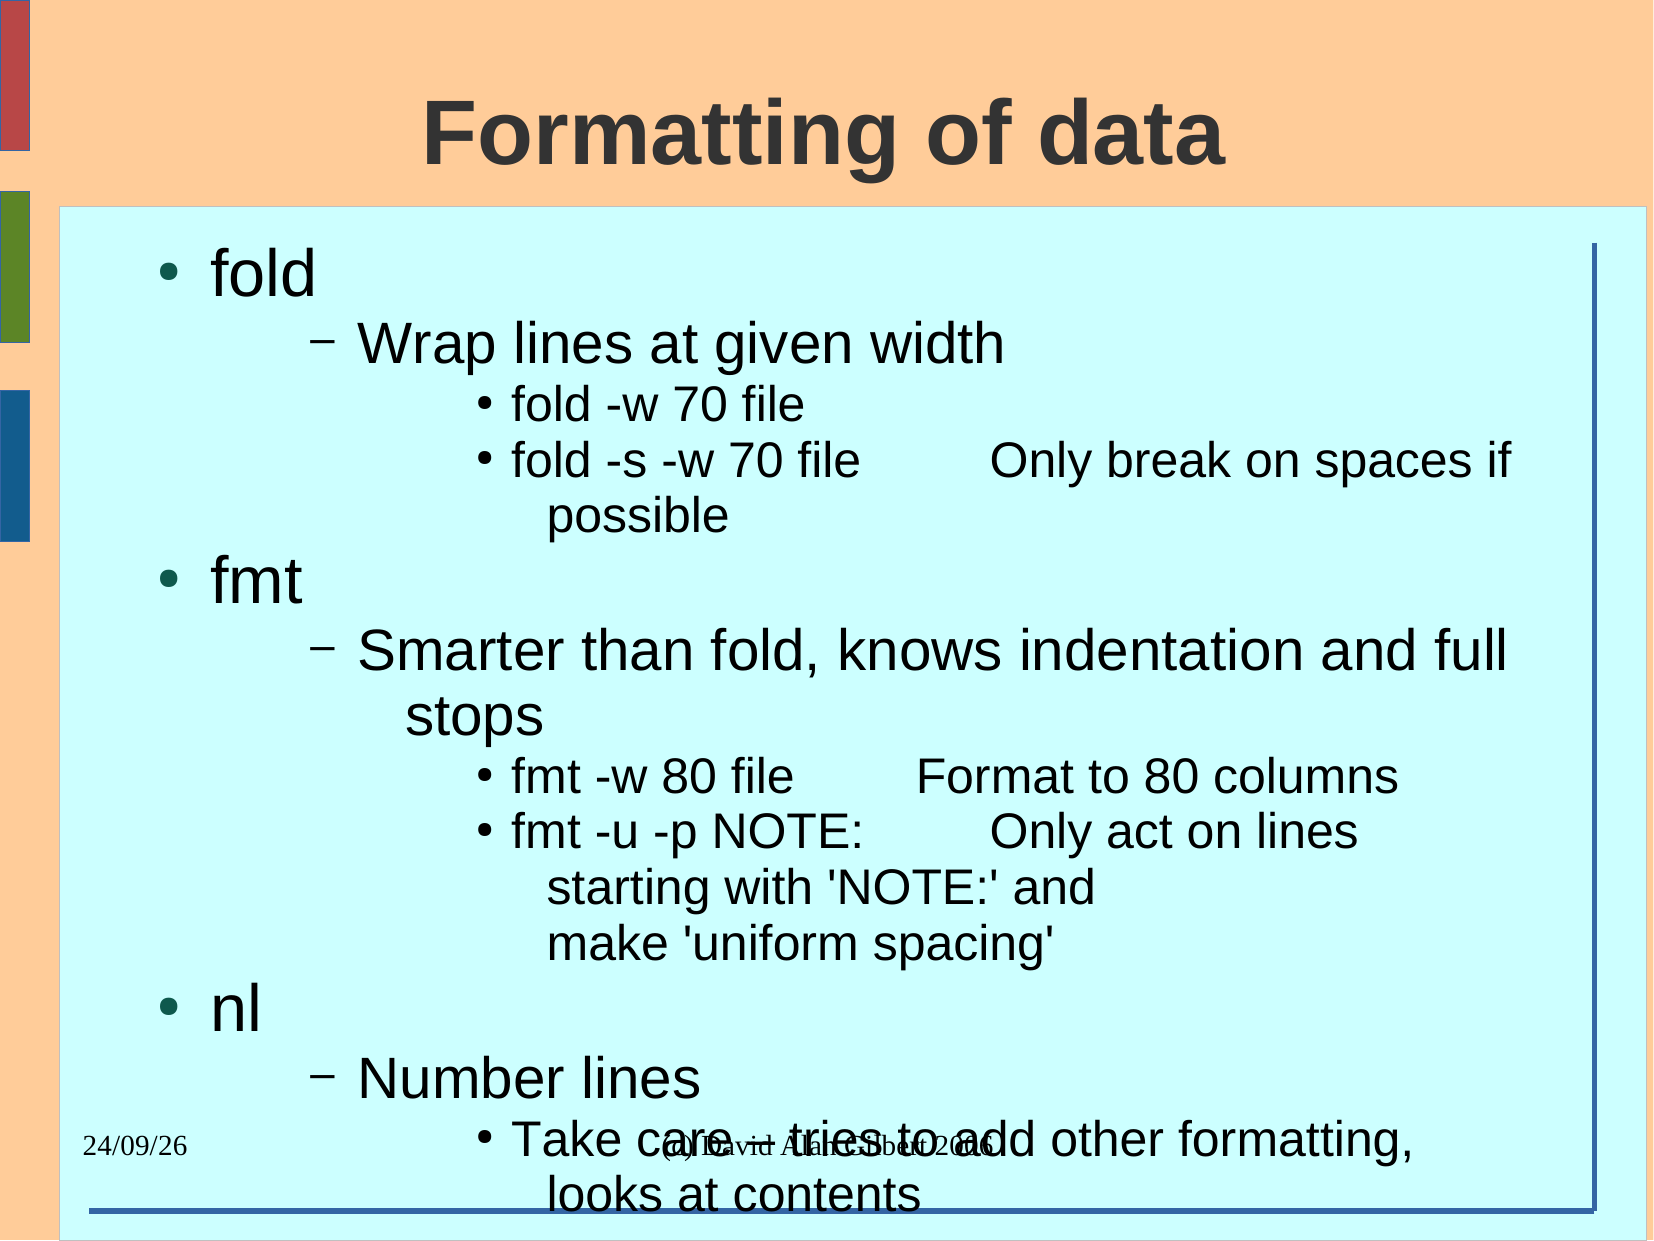

# Formatting of data
fold
Wrap lines at given width
fold -w 70 file
fold -s -w 70 file		Only break on spaces if possible
fmt
Smarter than fold, knows indentation and full stops
fmt -w 80 file		Format to 80 columns
fmt -u -p NOTE:		Only act on lines starting with 'NOTE:' and 						make 'uniform spacing'
nl
Number lines
Take care – tries to add other formatting, looks at contents
(c) David Alan Gilbert 2006